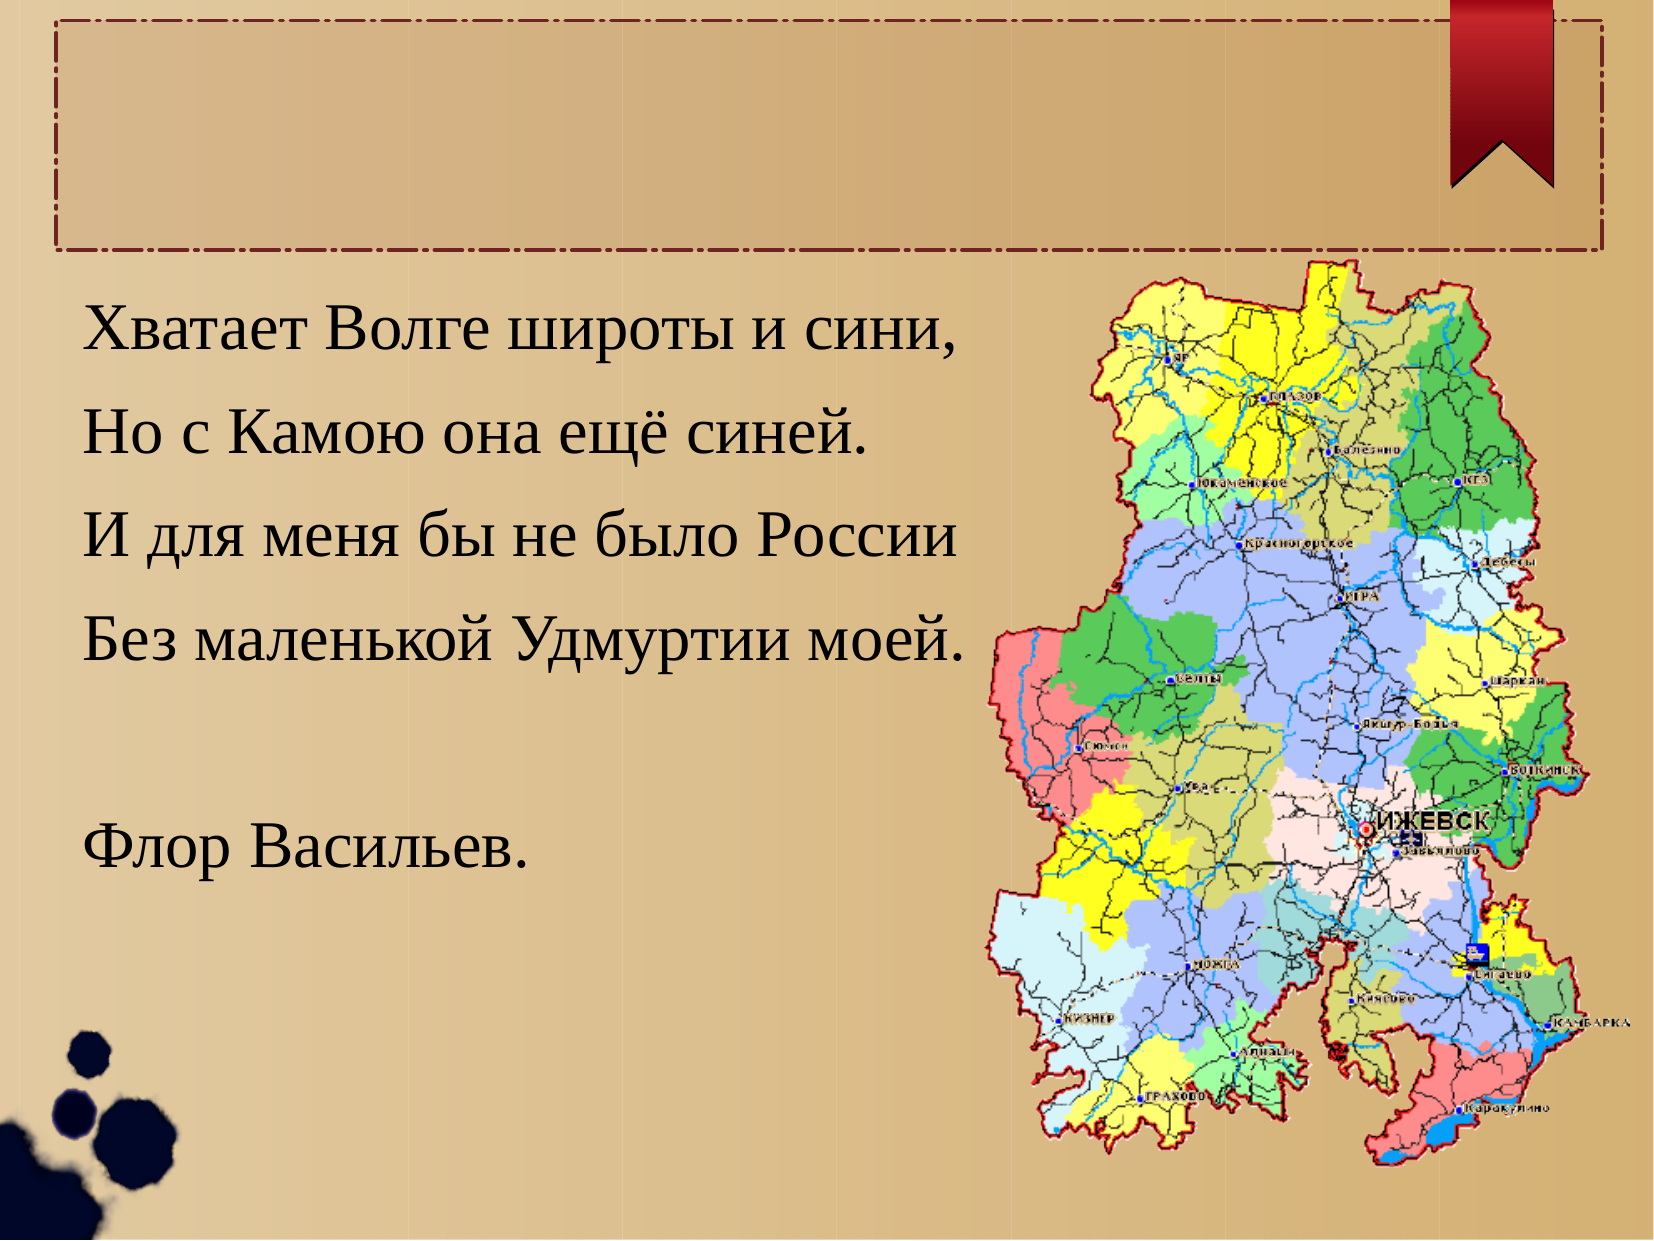

# Хватает Волге широты и сини,
Но с Камою она ещё синей.
И для меня бы не было России
Без маленькой Удмуртии моей.
Флор Васильев.